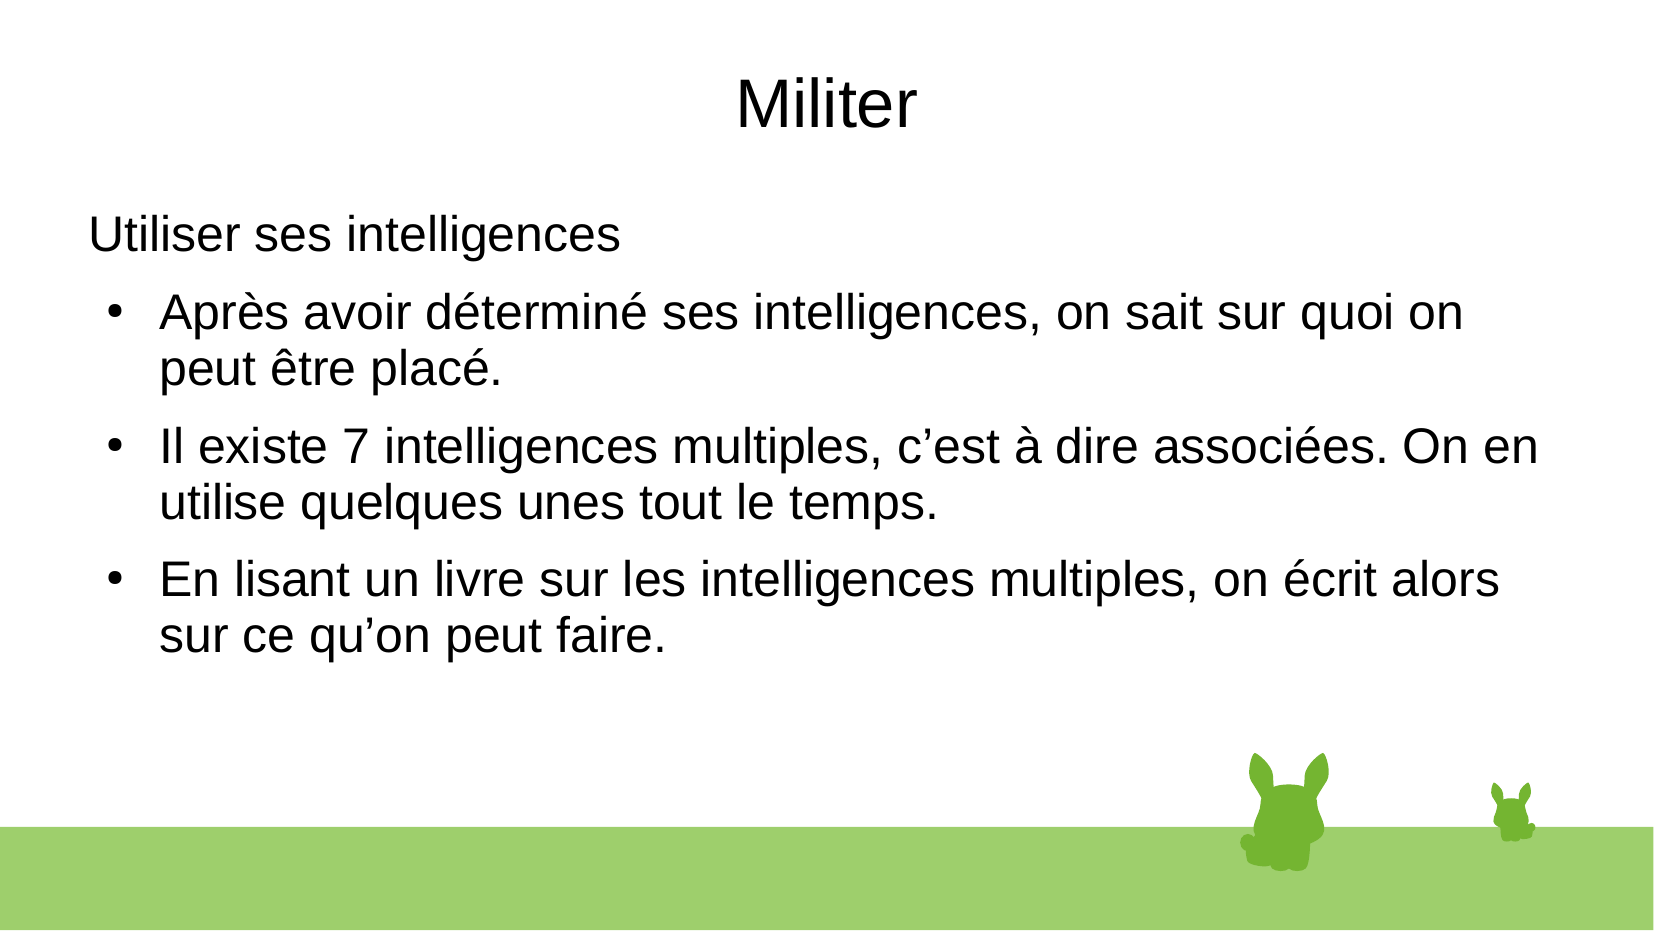

# Militer
Utiliser ses intelligences
Après avoir déterminé ses intelligences, on sait sur quoi on peut être placé.
Il existe 7 intelligences multiples, c’est à dire associées. On en utilise quelques unes tout le temps.
En lisant un livre sur les intelligences multiples, on écrit alors sur ce qu’on peut faire.